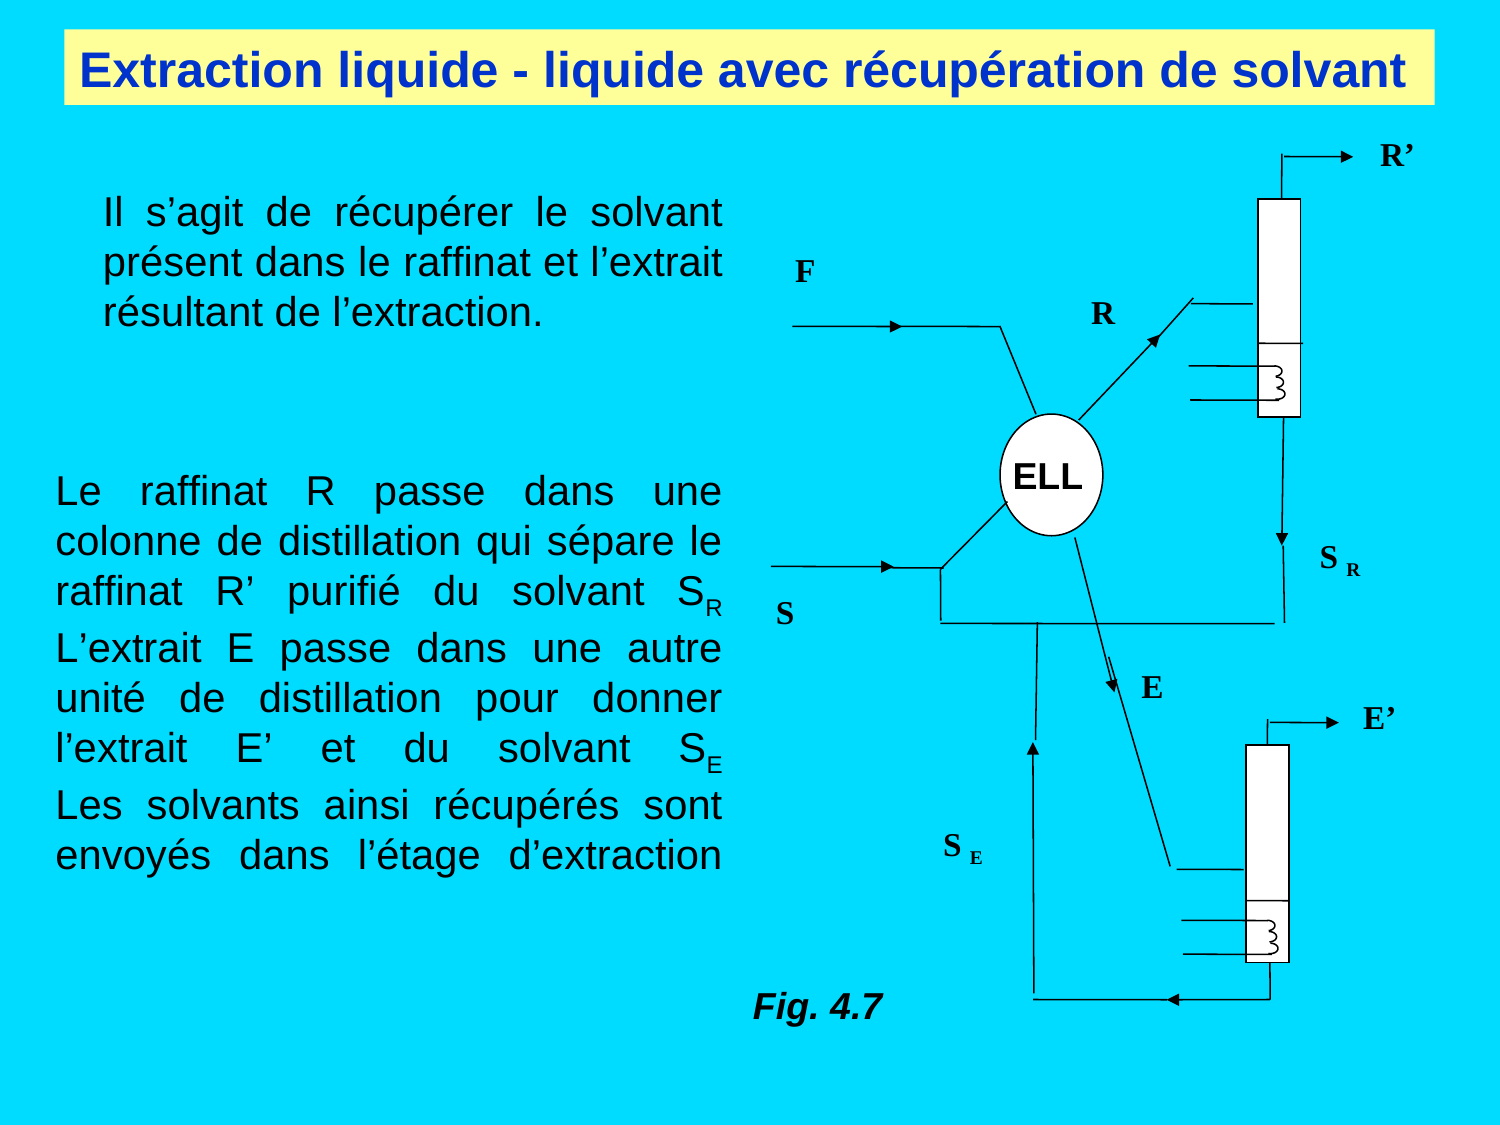

Extraction liquide - liquide avec récupération de solvant
R’
F
R
ELL
S R
S
E
E’
S E
Il s’agit de récupérer le solvant présent dans le raffinat et l’extrait résultant de l’extraction.
ELL
Le raffinat R passe dans une colonne de distillation qui sépare le raffinat R’ purifié du solvant SR
L’extrait E passe dans une autre unité de distillation pour donner l’extrait E’ et du solvant SE
Les solvants ainsi récupérés sont envoyés dans l’étage d’extraction
Fig. 4.7